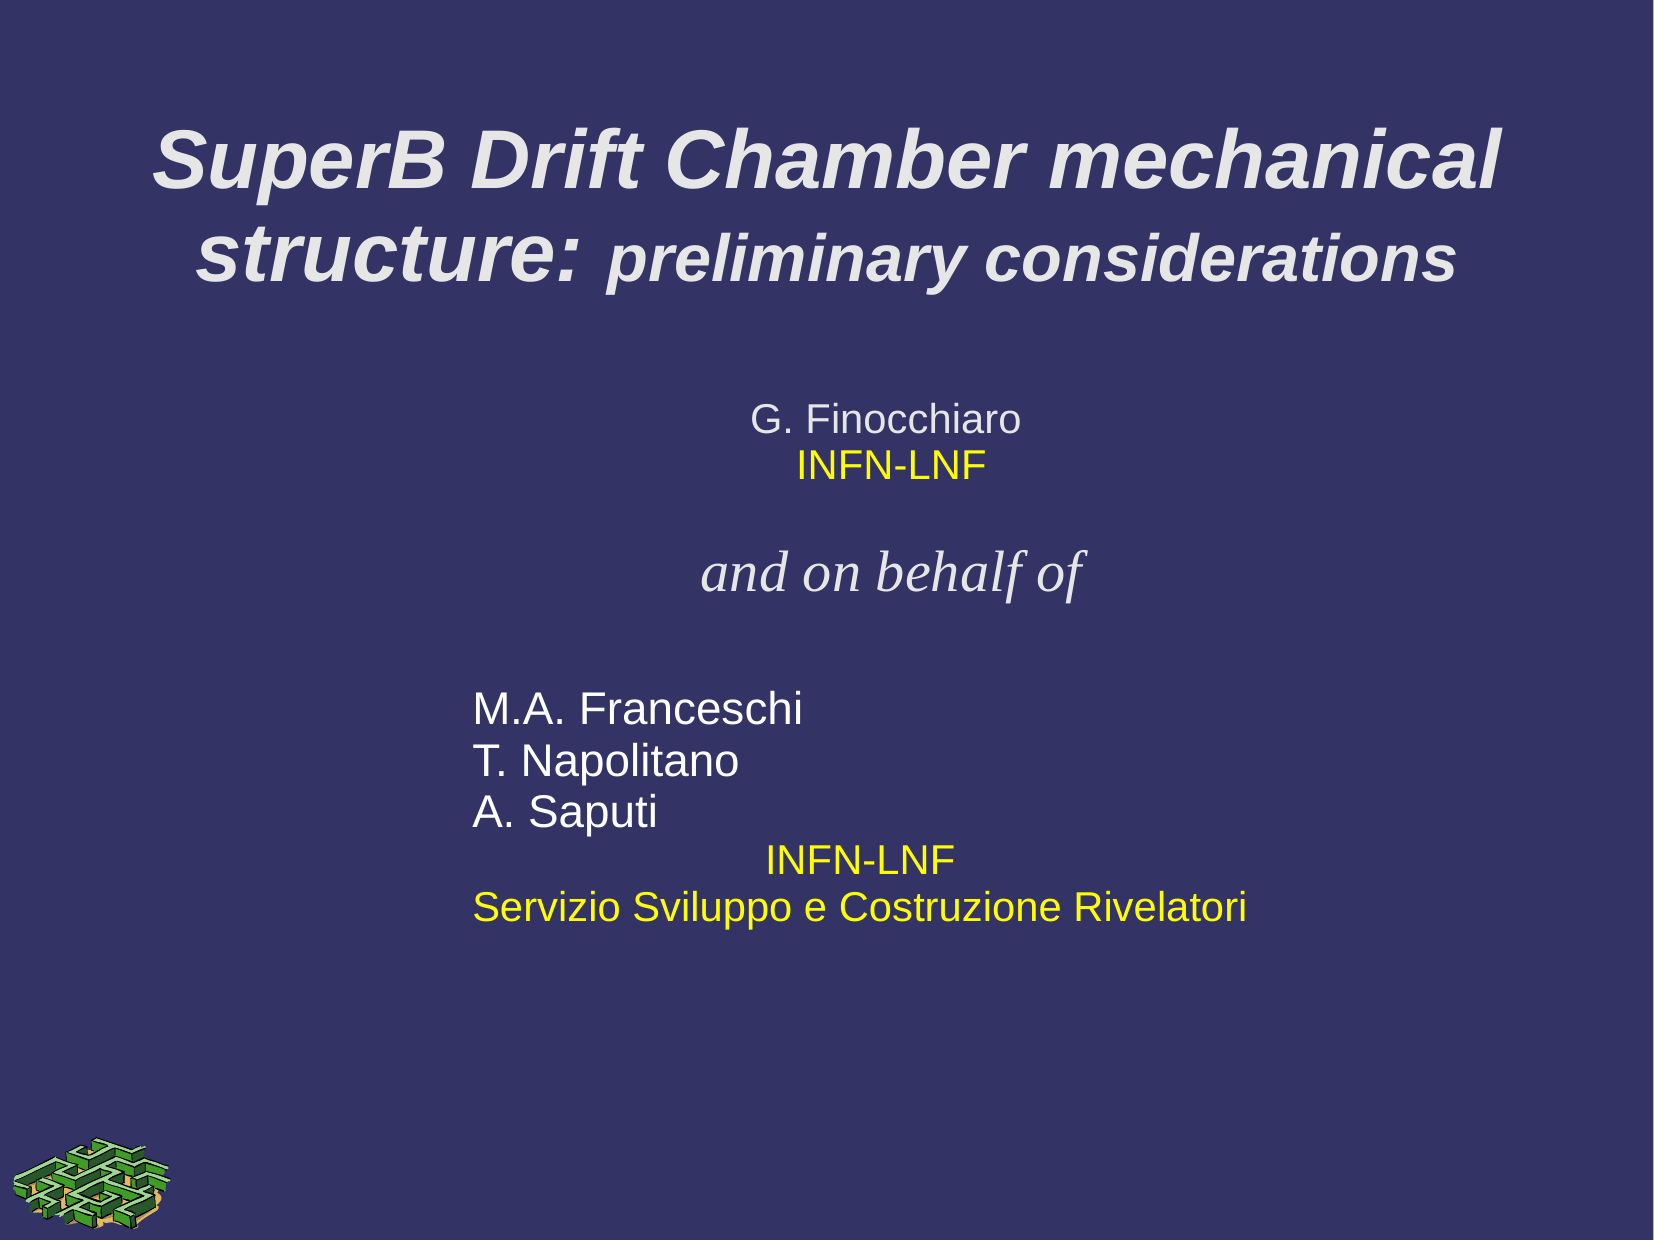

# SuperB Drift Chamber mechanical structure: preliminary considerations
G. Finocchiaro
INFN-LNF
and on behalf of
M.A. Franceschi
T. Napolitano
A. Saputi
INFN-LNF
Servizio Sviluppo e Costruzione Rivelatori